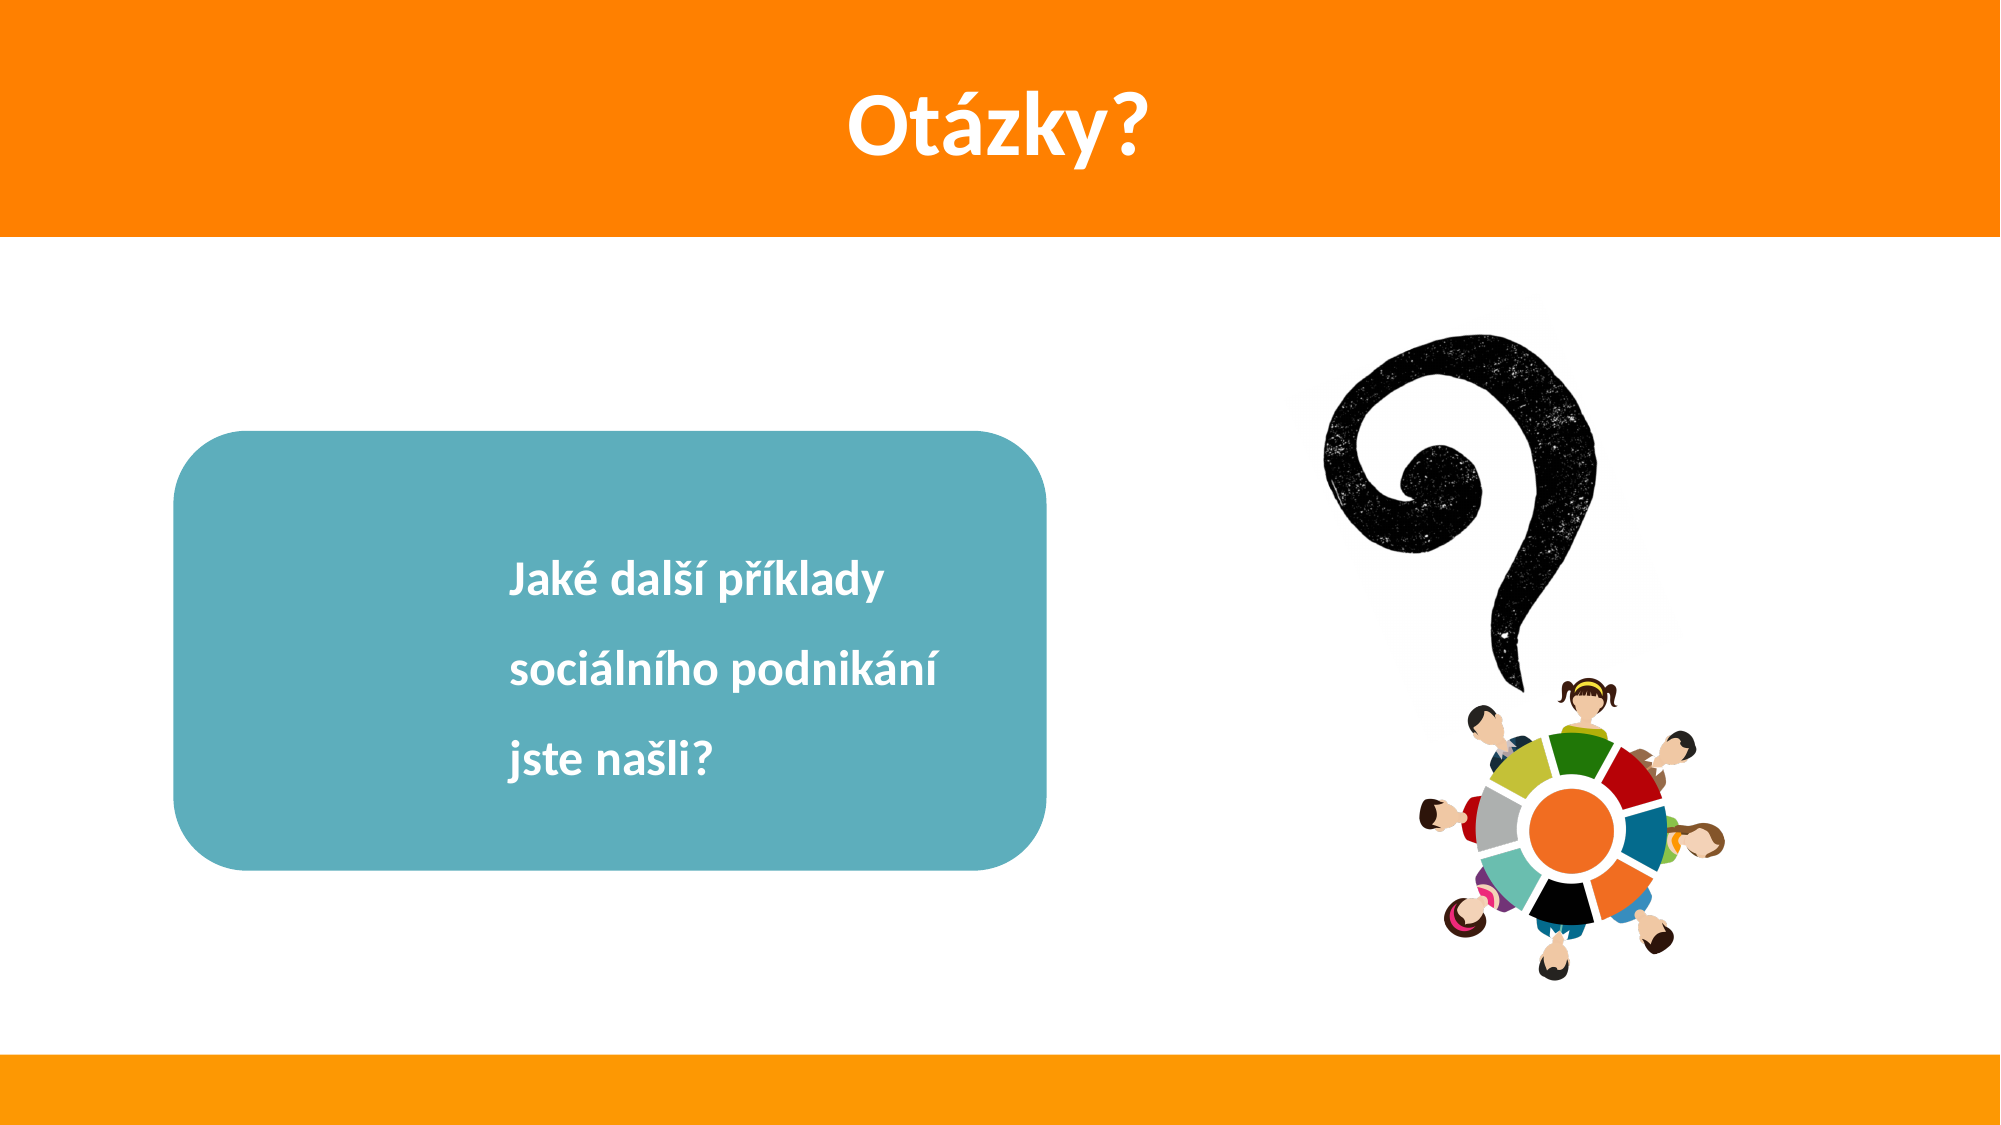

Otázky?
Jaké další příklady sociálního podnikání jste našli?